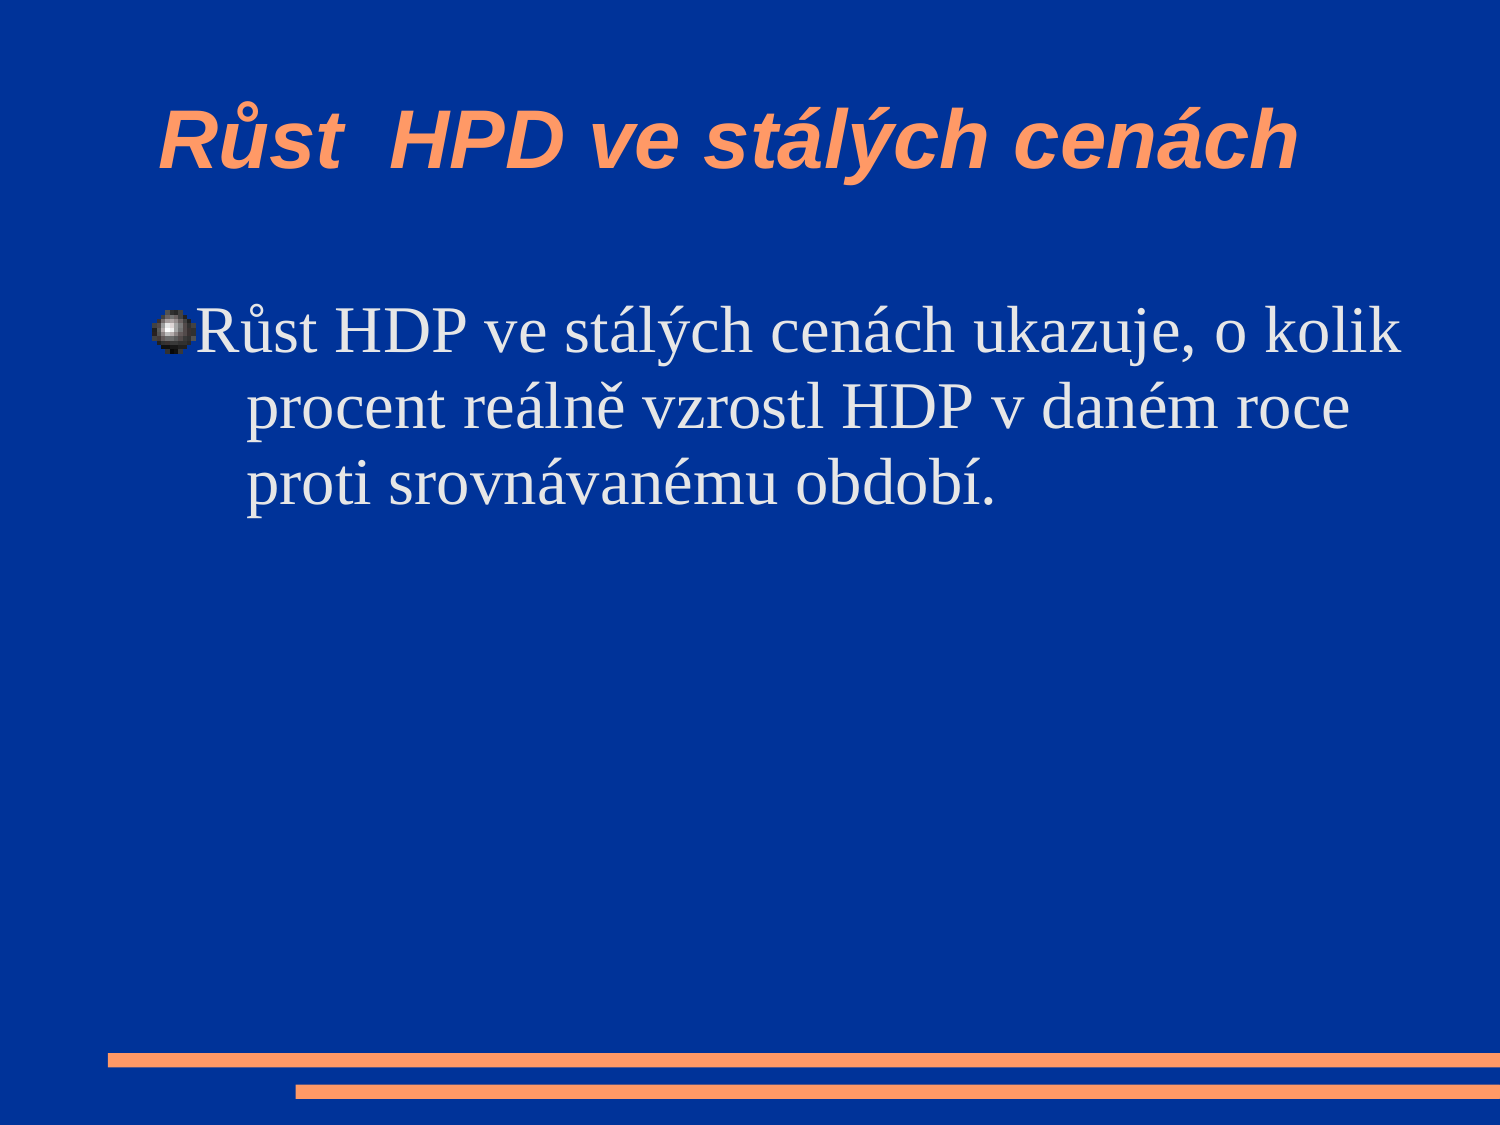

# Růst HPD ve stálých cenách
Růst HDP ve stálých cenách ukazuje, o kolik procent reálně vzrostl HDP v daném roce proti srovnávanému období.